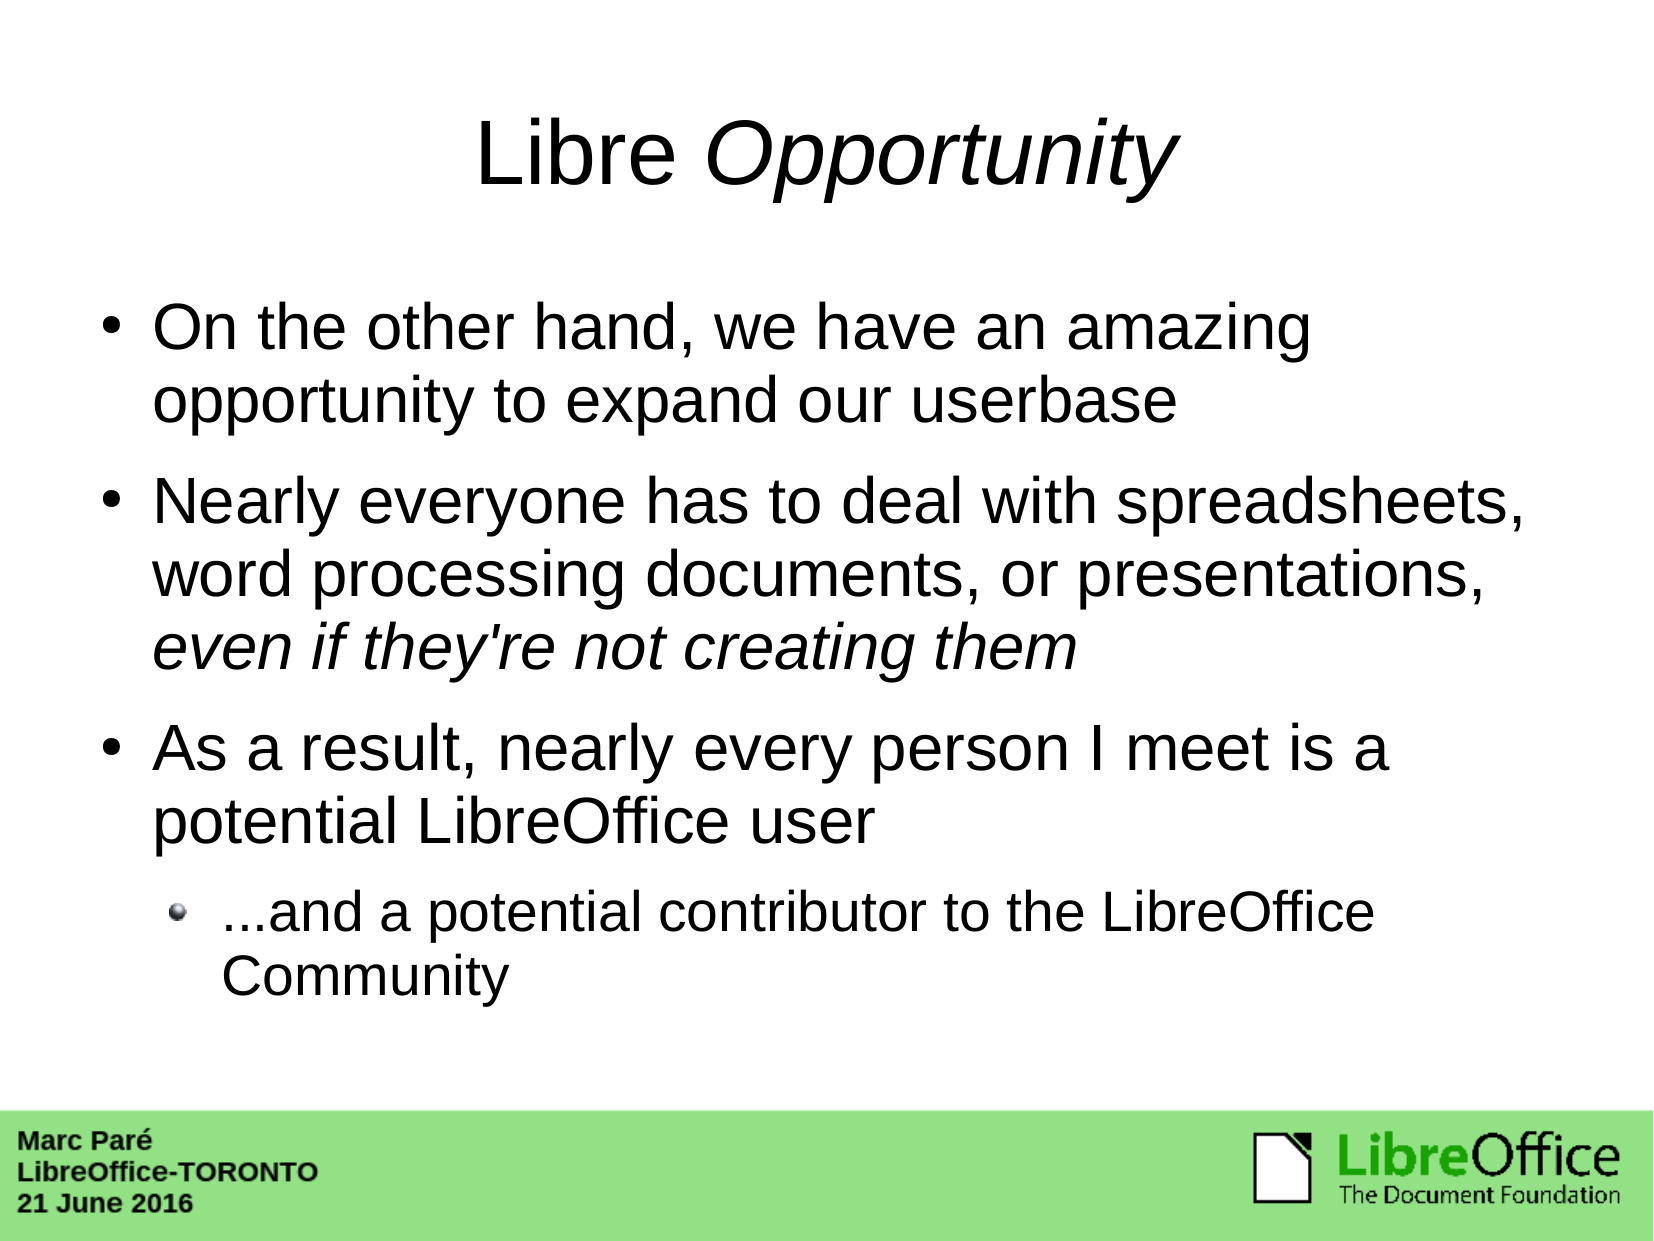

# Libre Opportunity
On the other hand, we have an amazing opportunity to expand our userbase
Nearly everyone has to deal with spreadsheets, word processing documents, or presentations, even if they're not creating them
As a result, nearly every person I meet is a potential LibreOffice user
...and a potential contributor to the LibreOffice Community